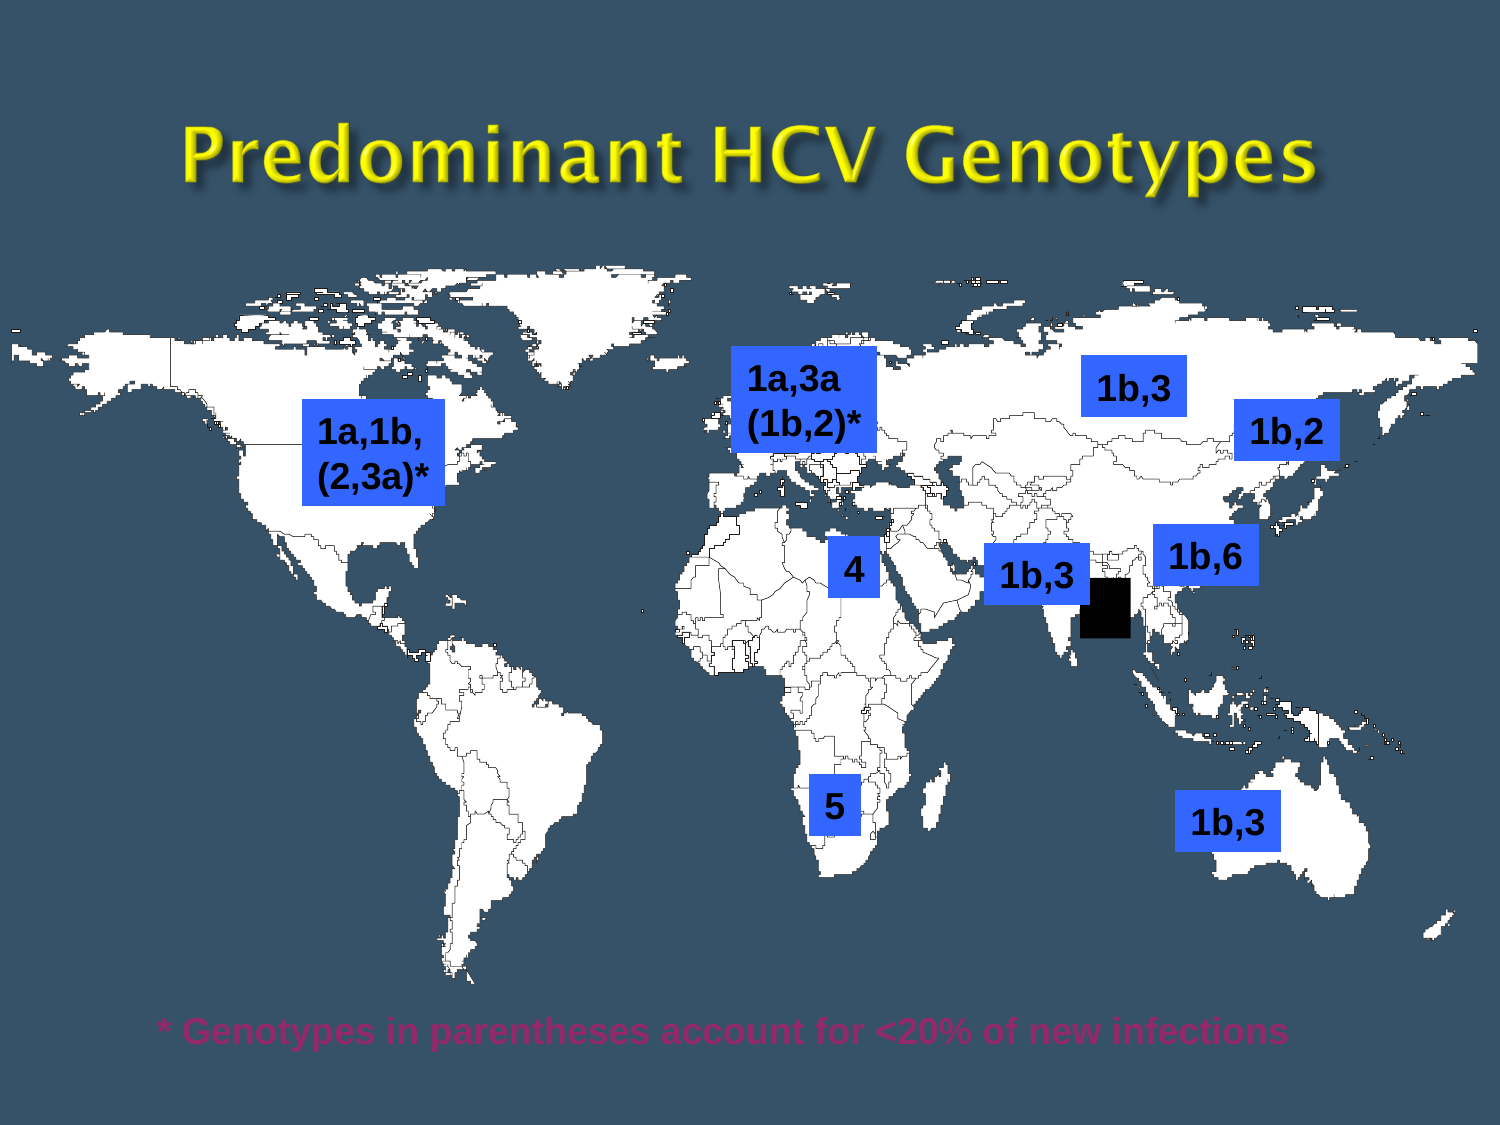

1a,3a
(1b,2)*
1b,3
1a,1b,
(2,3a)*
1b,2
1b,6
4
1b,3
3
5
1b,3
* Genotypes in parentheses account for <20% of new infections